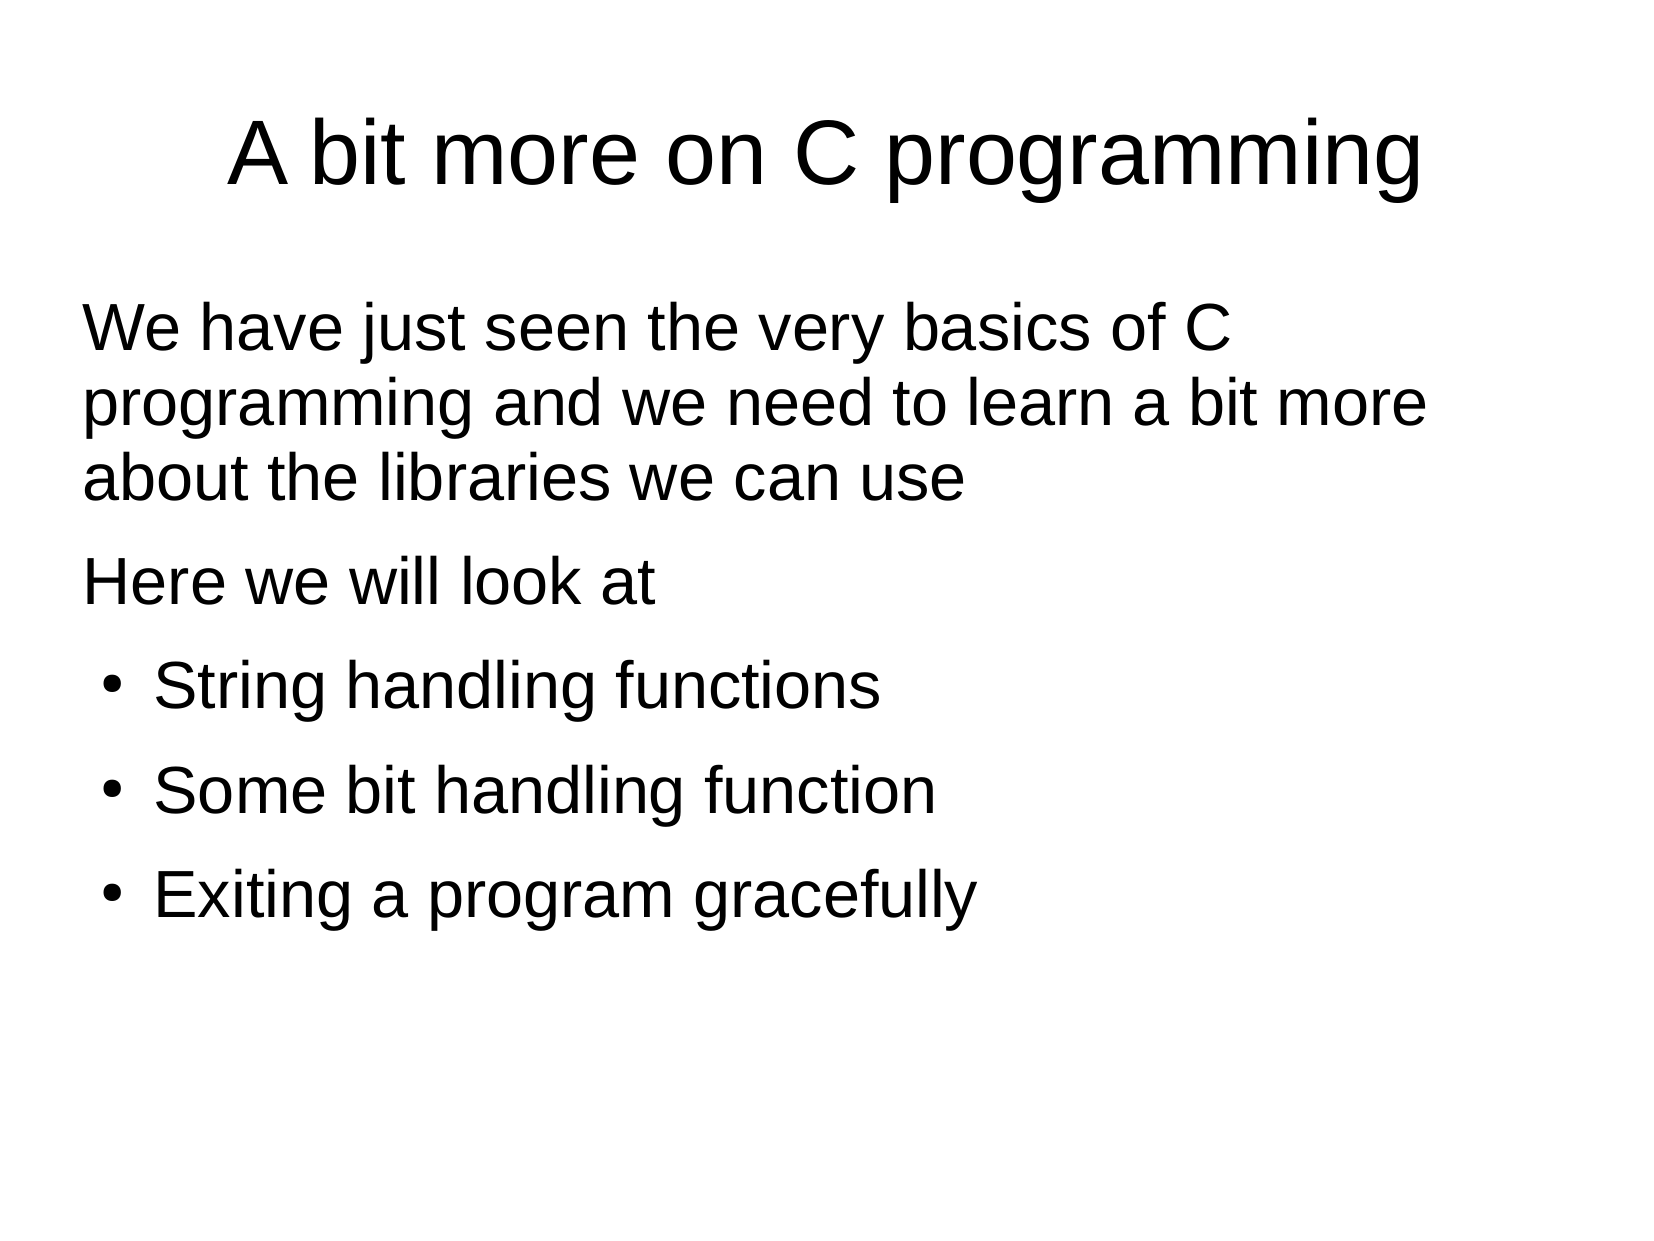

# A bit more on C programming
We have just seen the very basics of C programming and we need to learn a bit more about the libraries we can use
Here we will look at
String handling functions
Some bit handling function
Exiting a program gracefully